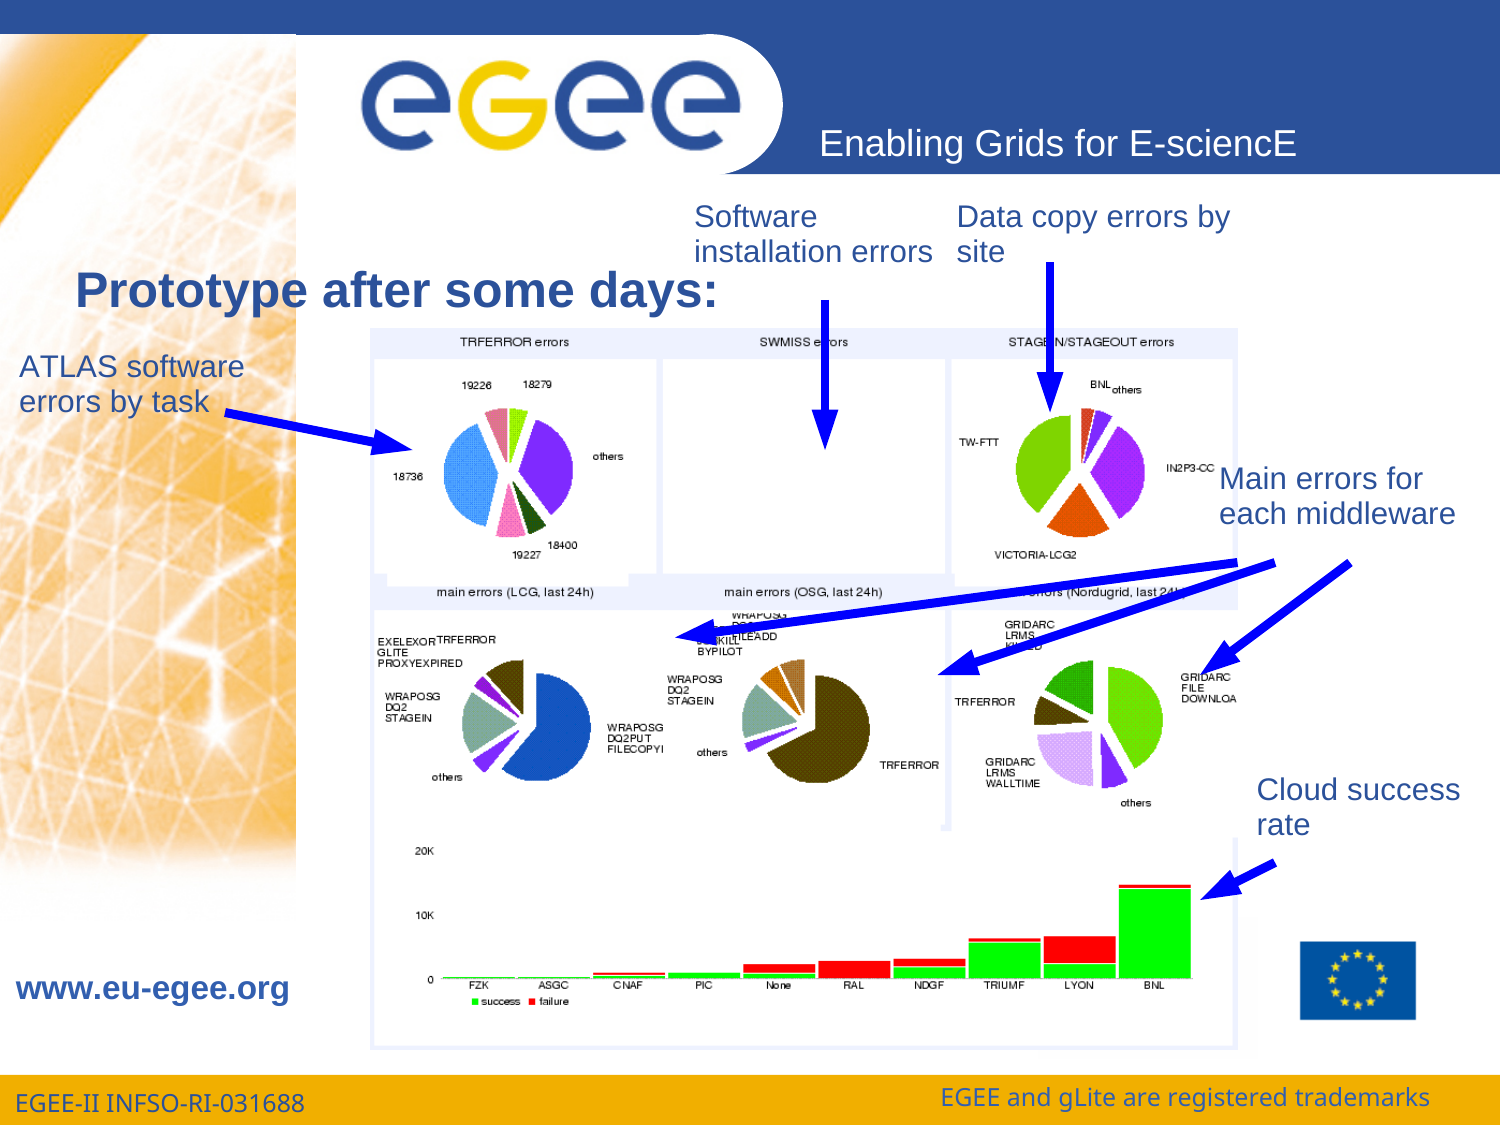

Software installation errors
Data copy errors by site
Prototype after some days:
ATLAS software errors by task
#
Main errors for each middleware
Cloud success rate